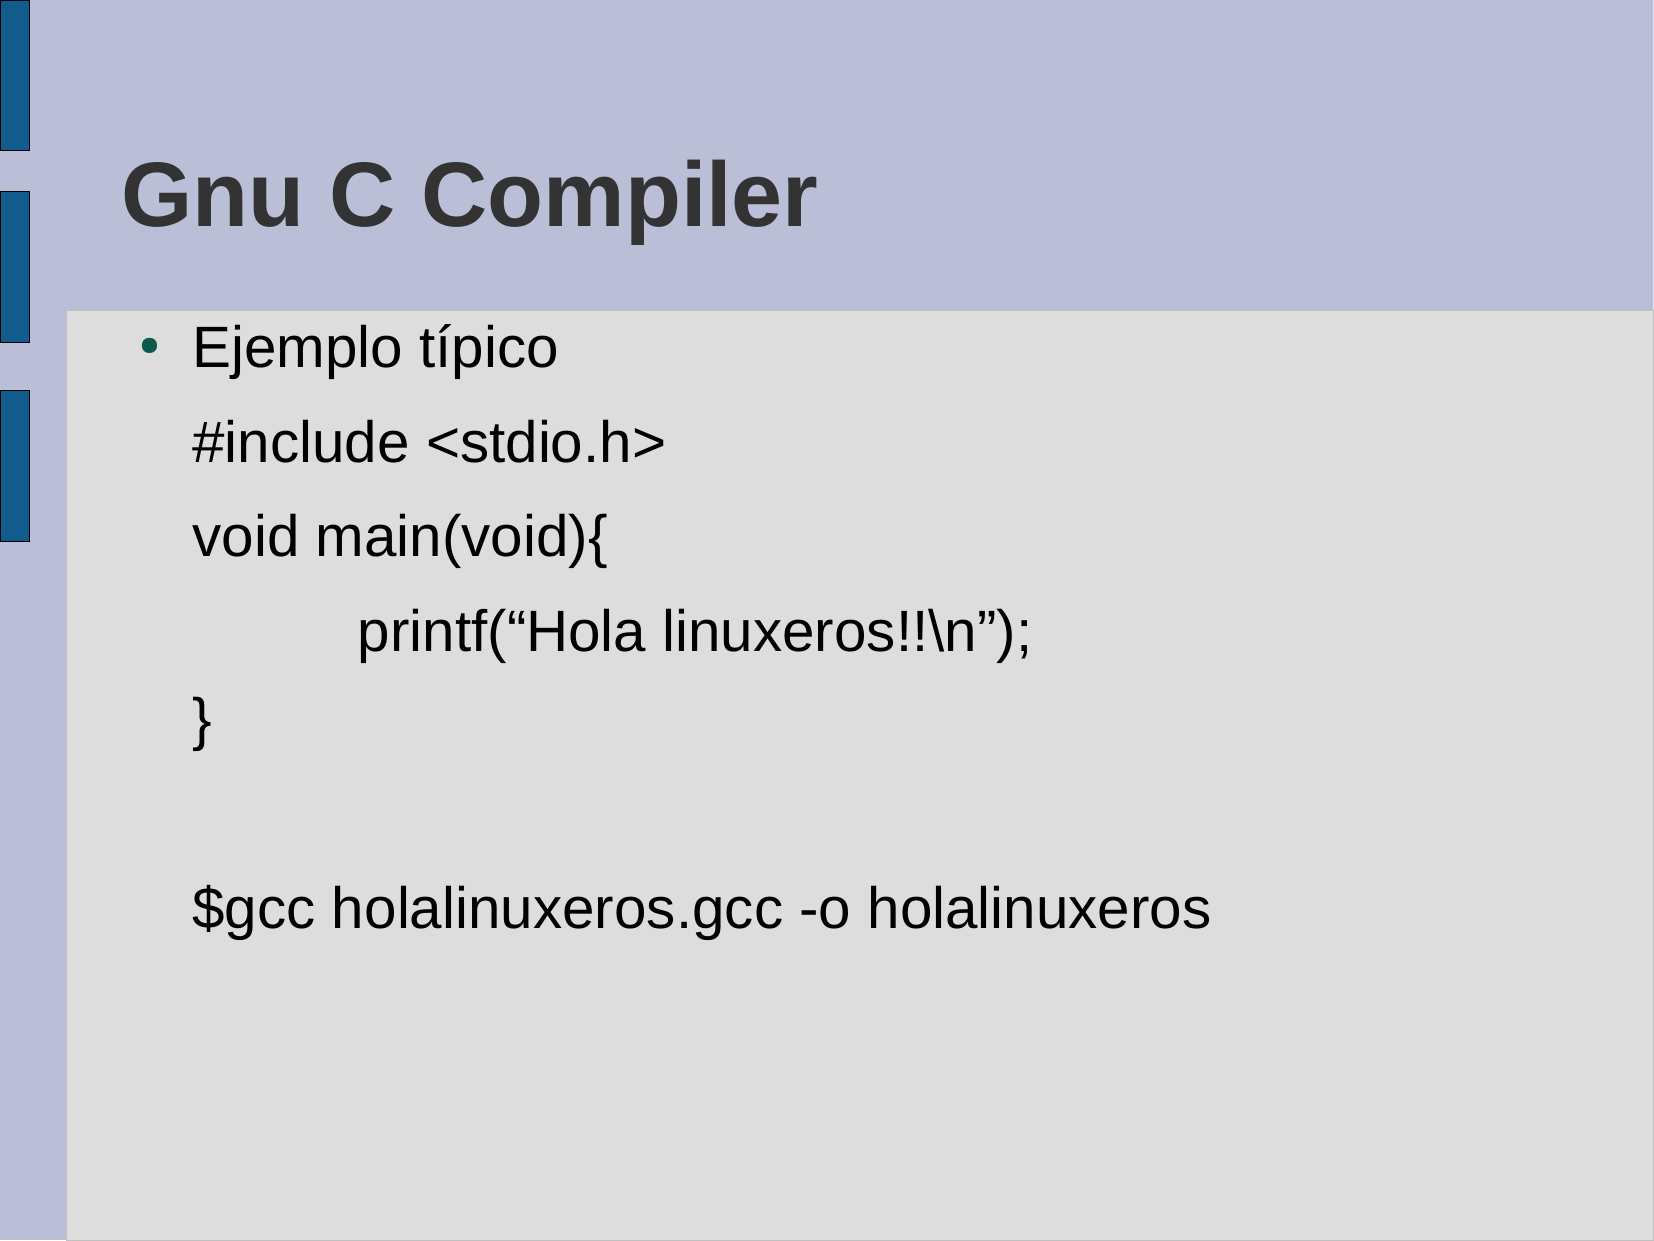

# Gnu C Compiler
Ejemplo típico
#include <stdio.h>
void main(void){
printf(“Hola linuxeros!!\n”);
}
$gcc holalinuxeros.gcc -o holalinuxeros